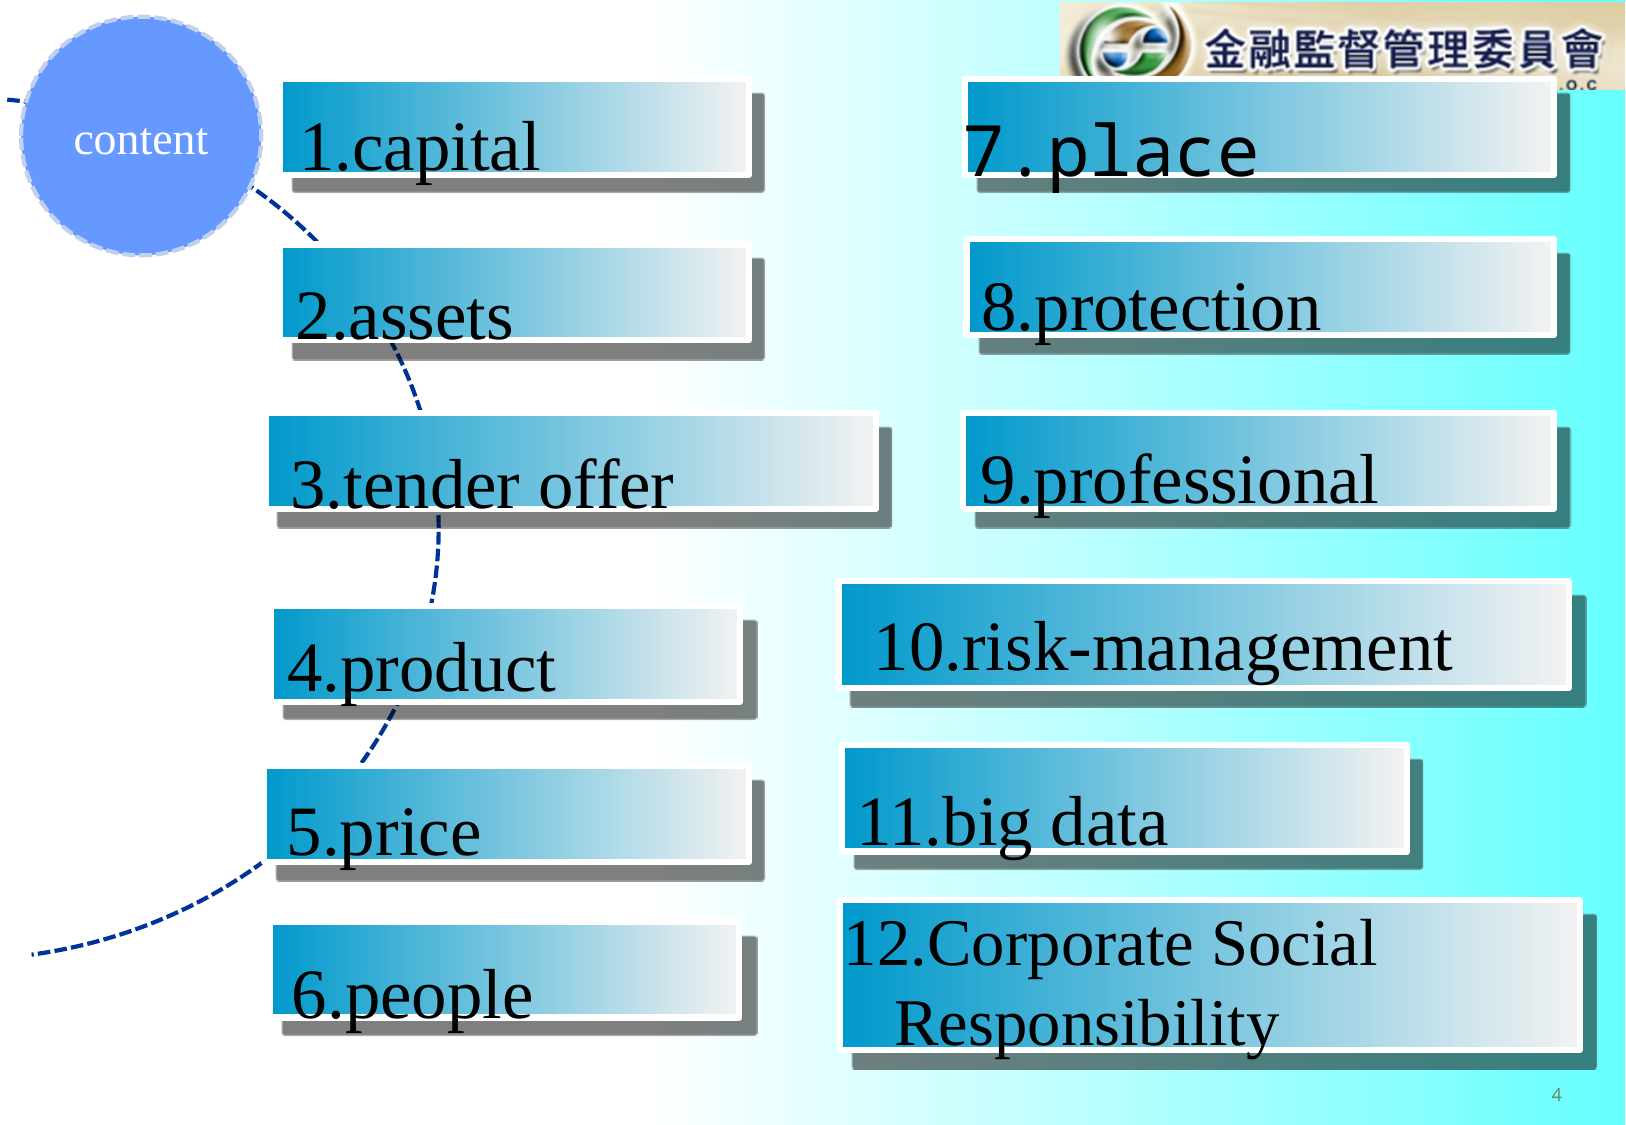

content
1.capital
7.place
8.protection
2.assets
9.professional
3.tender offer
10.risk-management
4.product
11.big data
5.price
12.Corporate Social
 Responsibility
6.people
4